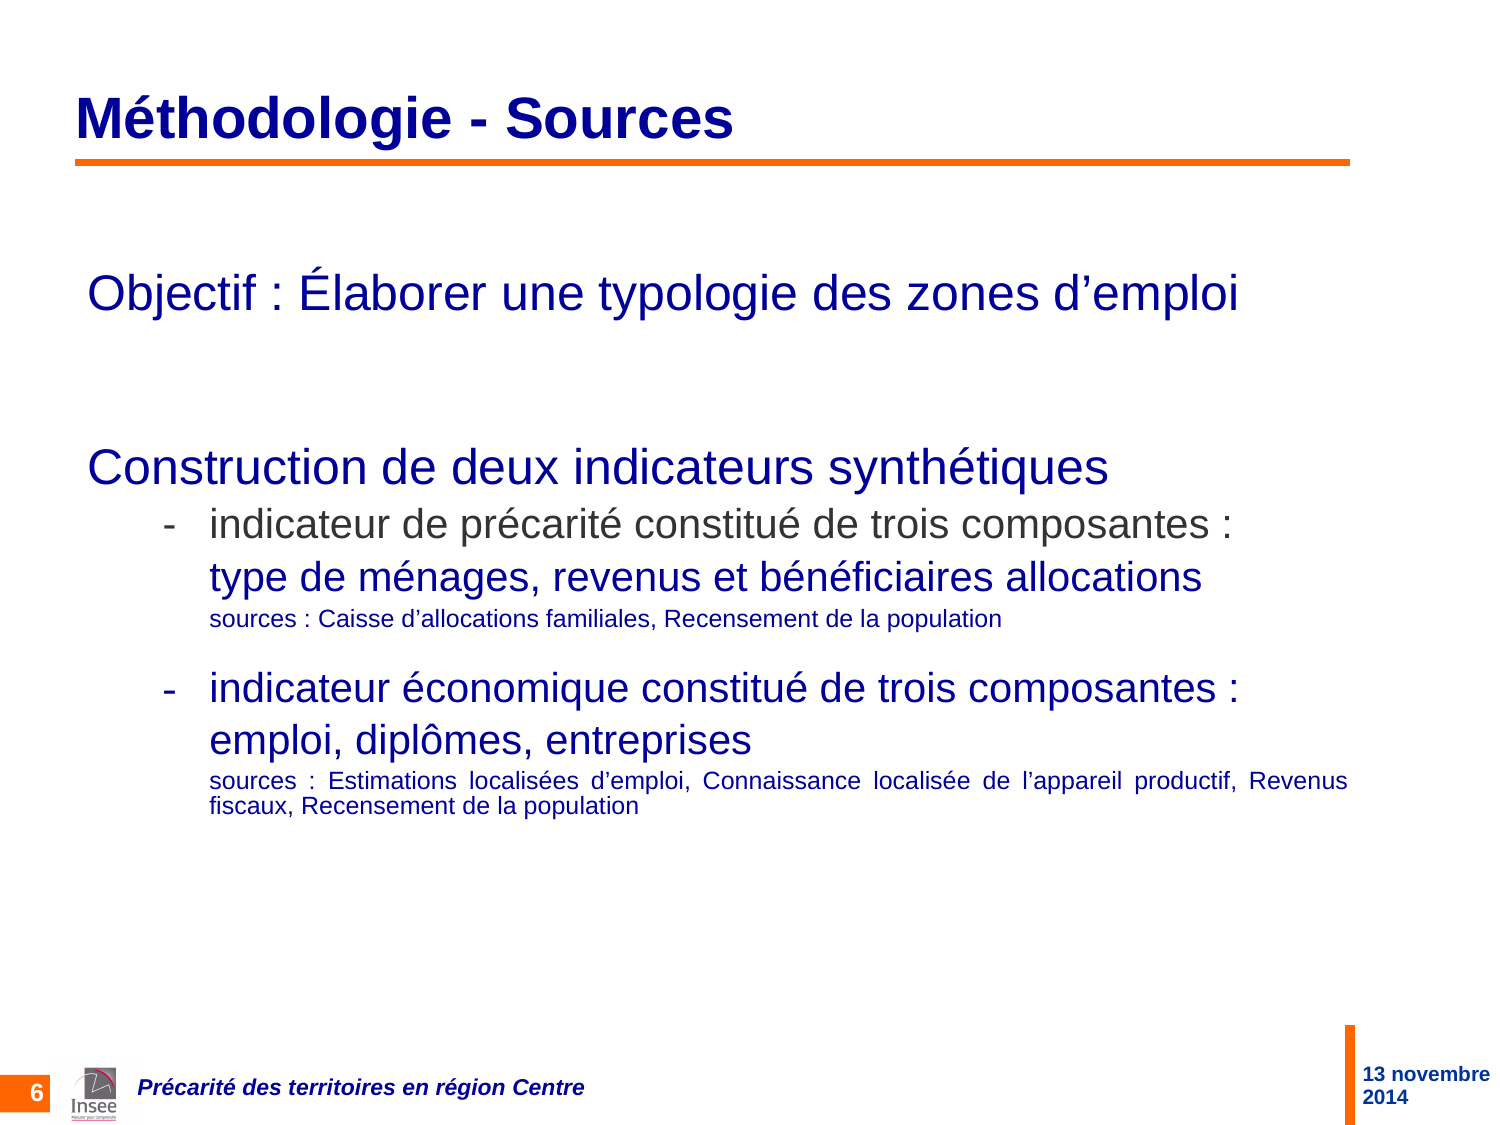

# Méthodologie - Sources
Objectif : Élaborer une typologie des zones d’emploi
Construction de deux indicateurs synthétiques
indicateur de précarité constitué de trois composantes :
	type de ménages, revenus et bénéficiaires allocations
	sources : Caisse d’allocations familiales, Recensement de la population
- 	indicateur économique constitué de trois composantes :
 	emploi, diplômes, entreprises
	sources : Estimations localisées d’emploi, Connaissance localisée de l’appareil productif, Revenus fiscaux, Recensement de la population
Date
6
Titre du diaporama